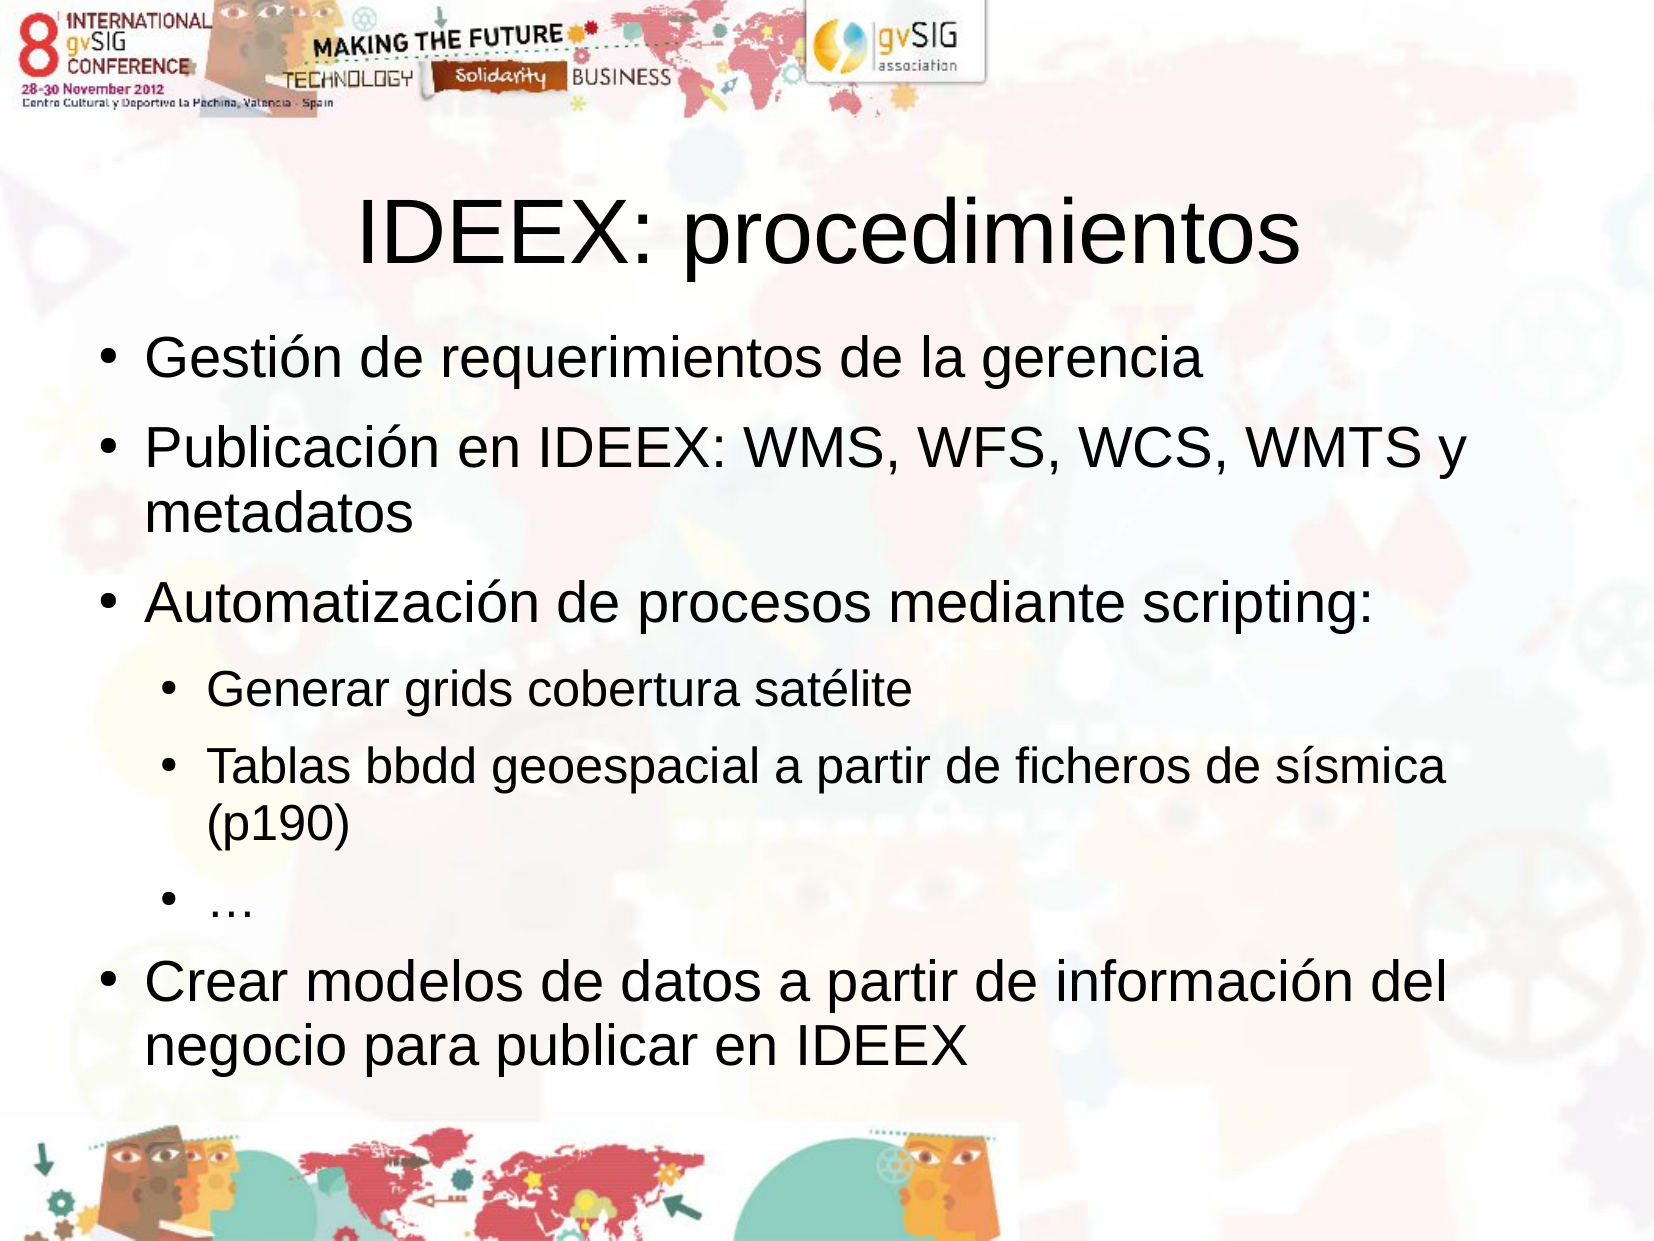

# IDEEX: procedimientos
Gestión de requerimientos de la gerencia
Publicación en IDEEX: WMS, WFS, WCS, WMTS y metadatos
Automatización de procesos mediante scripting:
Generar grids cobertura satélite
Tablas bbdd geoespacial a partir de ficheros de sísmica (p190)
…
Crear modelos de datos a partir de información del negocio para publicar en IDEEX